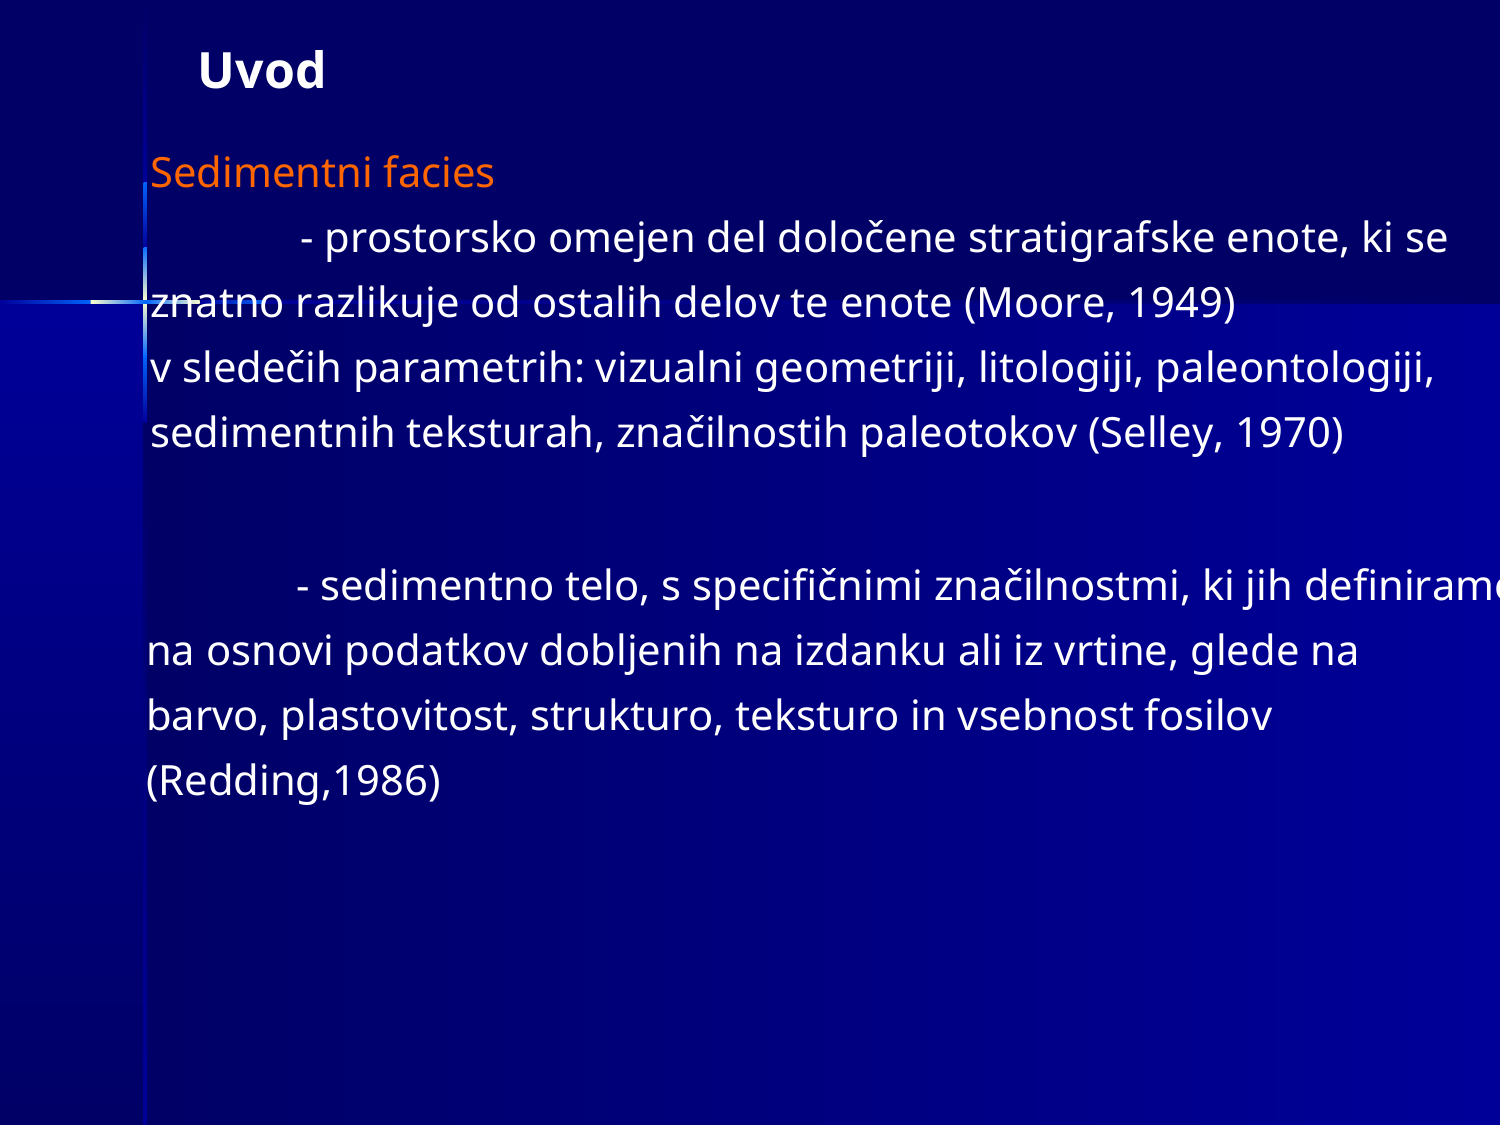

Uvod
Sedimentni facies
	- prostorsko omejen del določene stratigrafske enote, ki se
znatno razlikuje od ostalih delov te enote (Moore, 1949)
v sledečih parametrih: vizualni geometriji, litologiji, paleontologiji,
sedimentnih teksturah, značilnostih paleotokov (Selley, 1970)
	- sedimentno telo, s specifičnimi značilnostmi, ki jih definiramo
na osnovi podatkov dobljenih na izdanku ali iz vrtine, glede na
barvo, plastovitost, strukturo, teksturo in vsebnost fosilov
(Redding,1986)